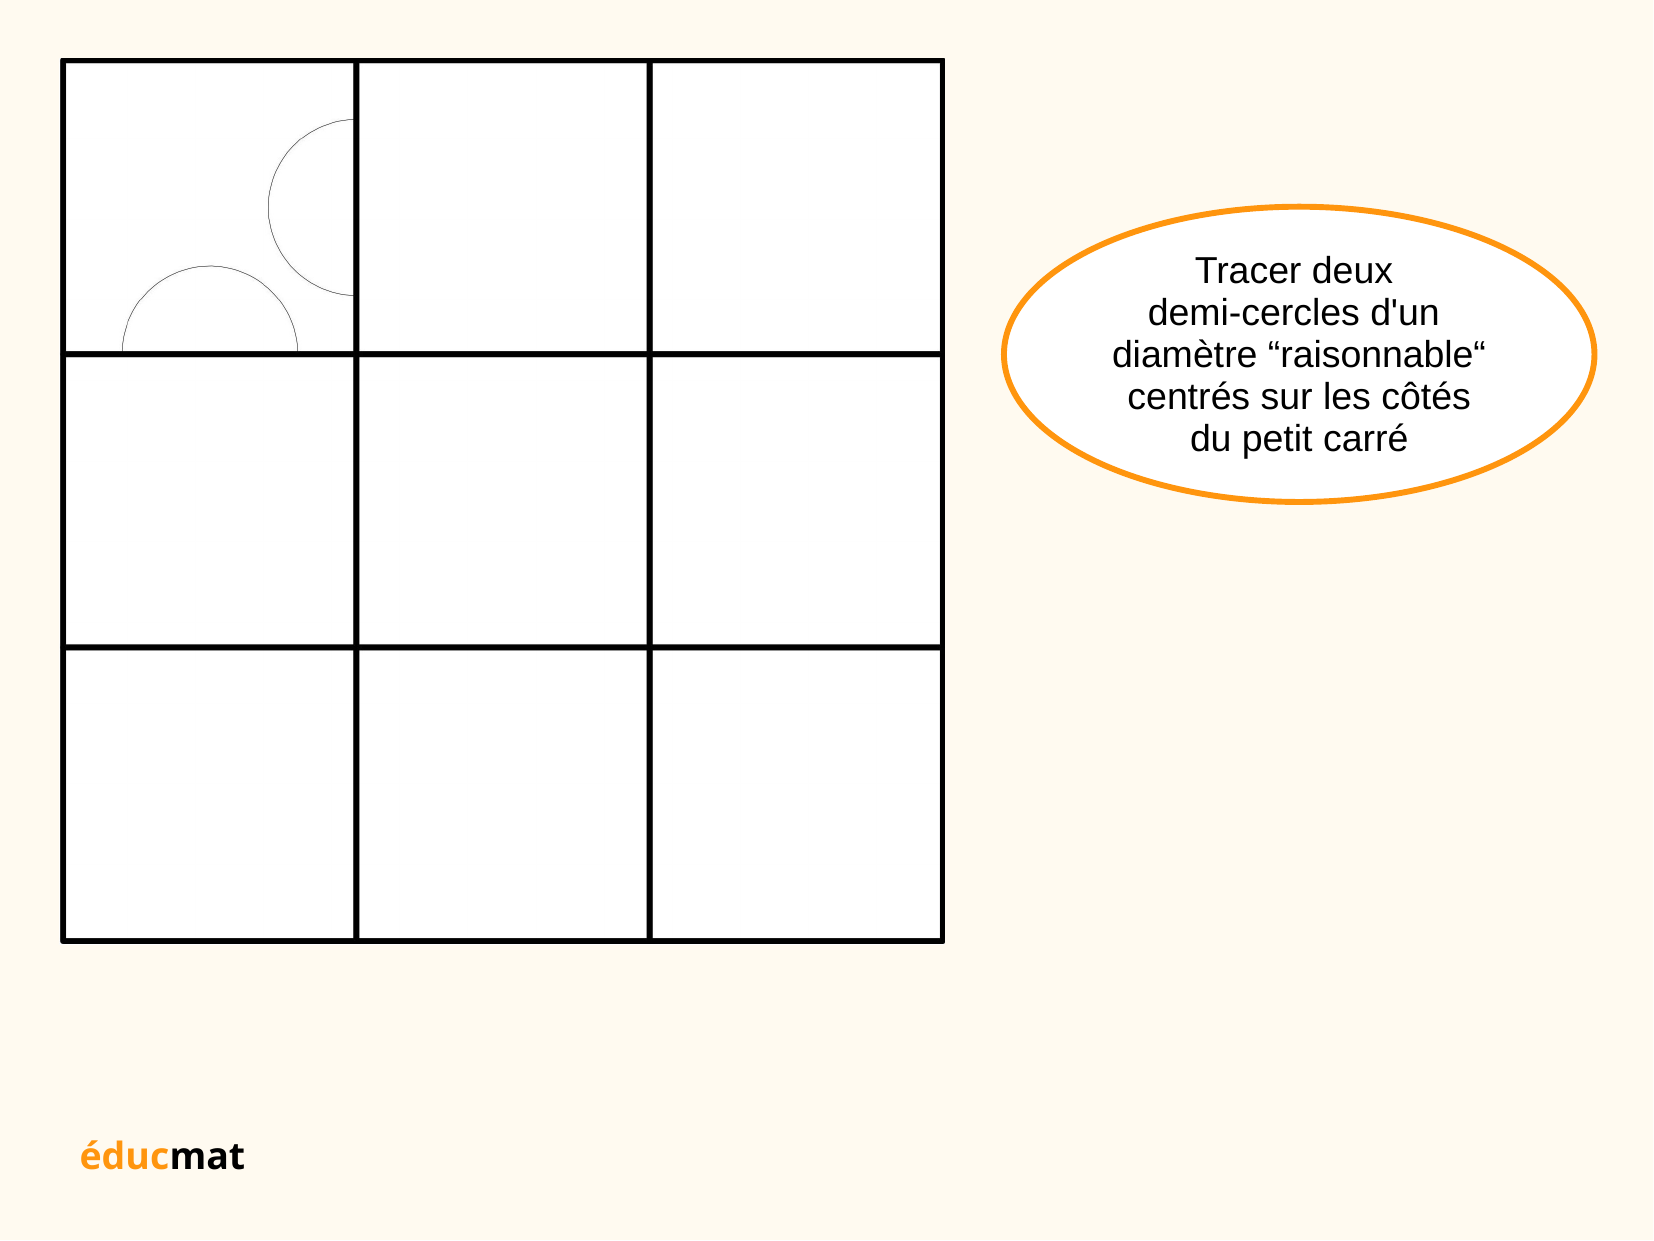

Tracer deux
demi-cercles d'un
diamètre “raisonnable“
centrés sur les côtés
du petit carré
éducmat